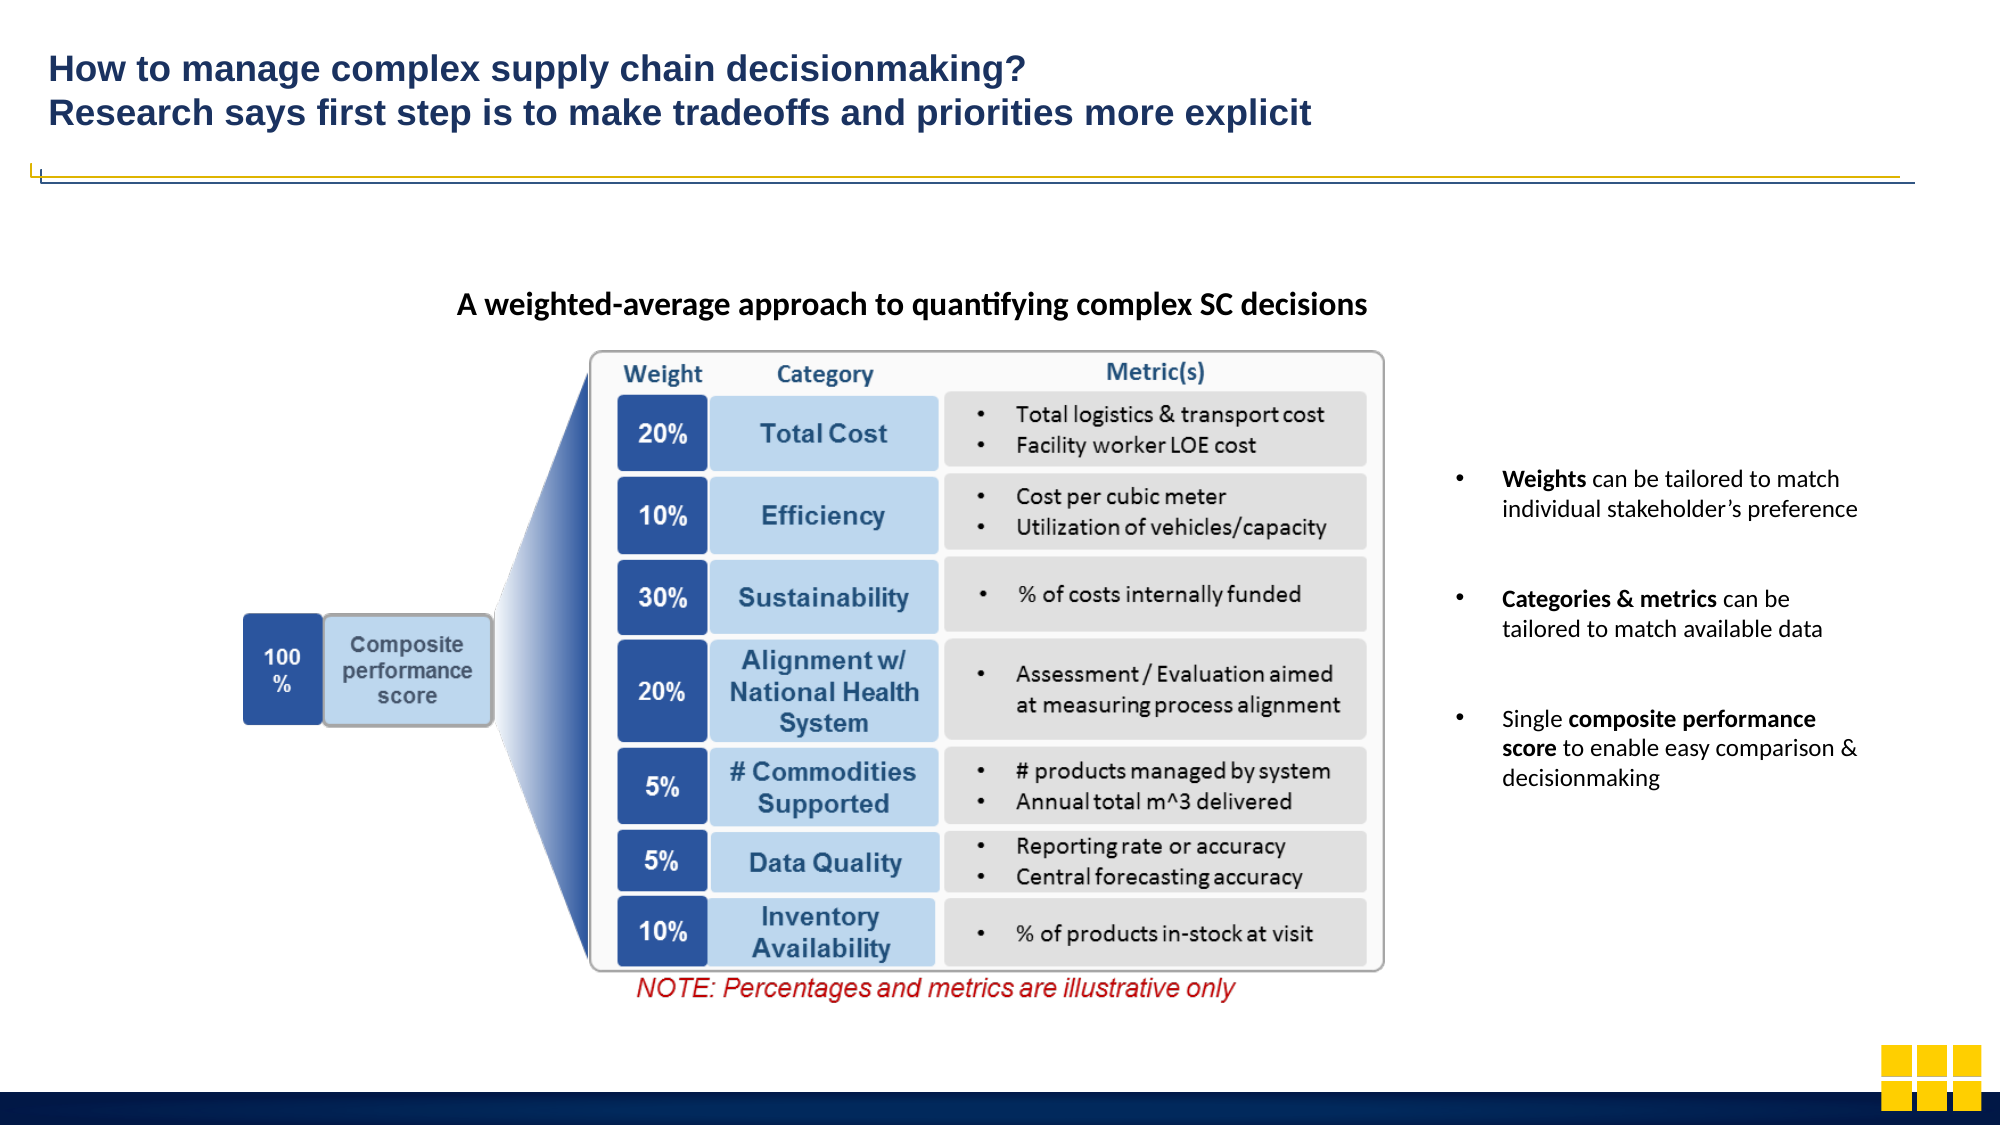

# How to manage complex supply chain decisionmaking? Research says first step is to make tradeoffs and priorities more explicit
A weighted-average approach to quantifying complex SC decisions
Weights can be tailored to match individual stakeholder’s preference
Categories & metrics can be tailored to match available data
Single composite performance score to enable easy comparison & decisionmaking